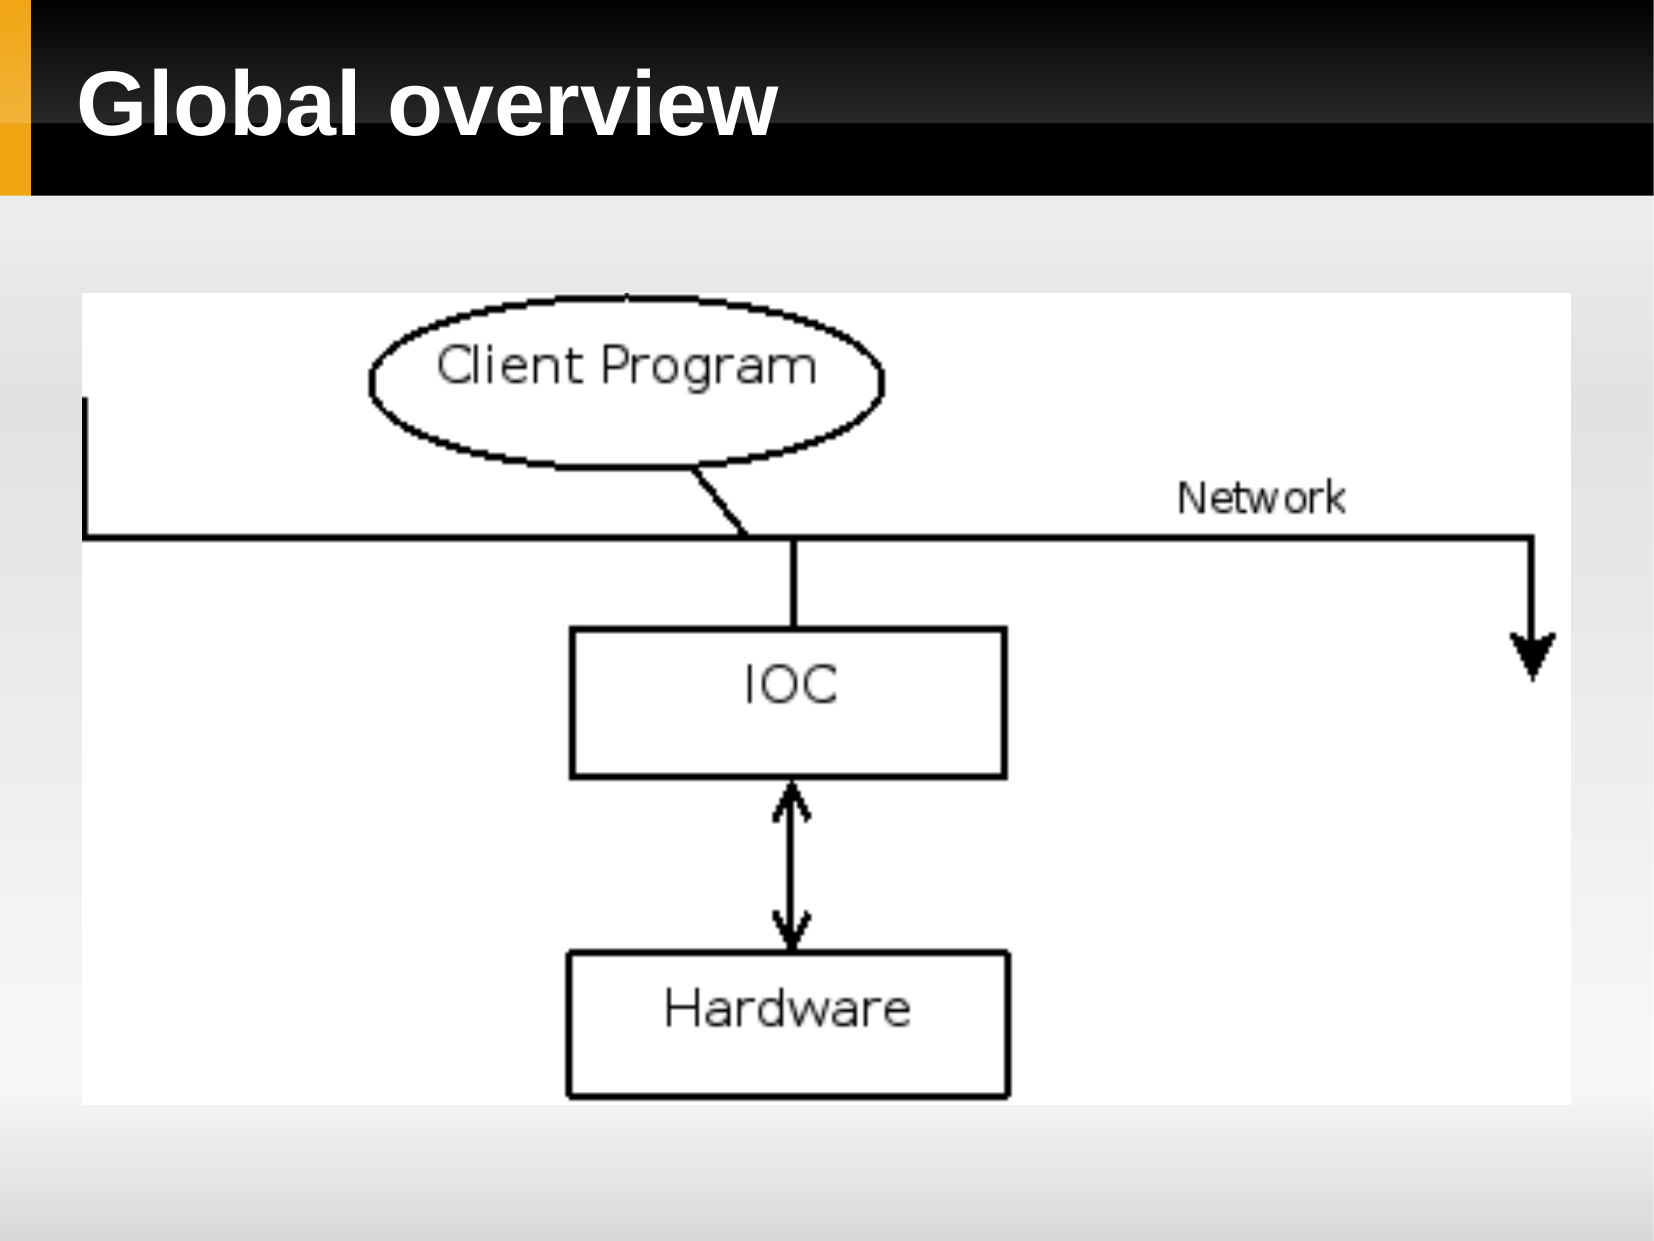

# Global overview
Can have multiple IOC's
1 IOC per machine
Many client programs
Scalable
Hardware link can also be ethernet